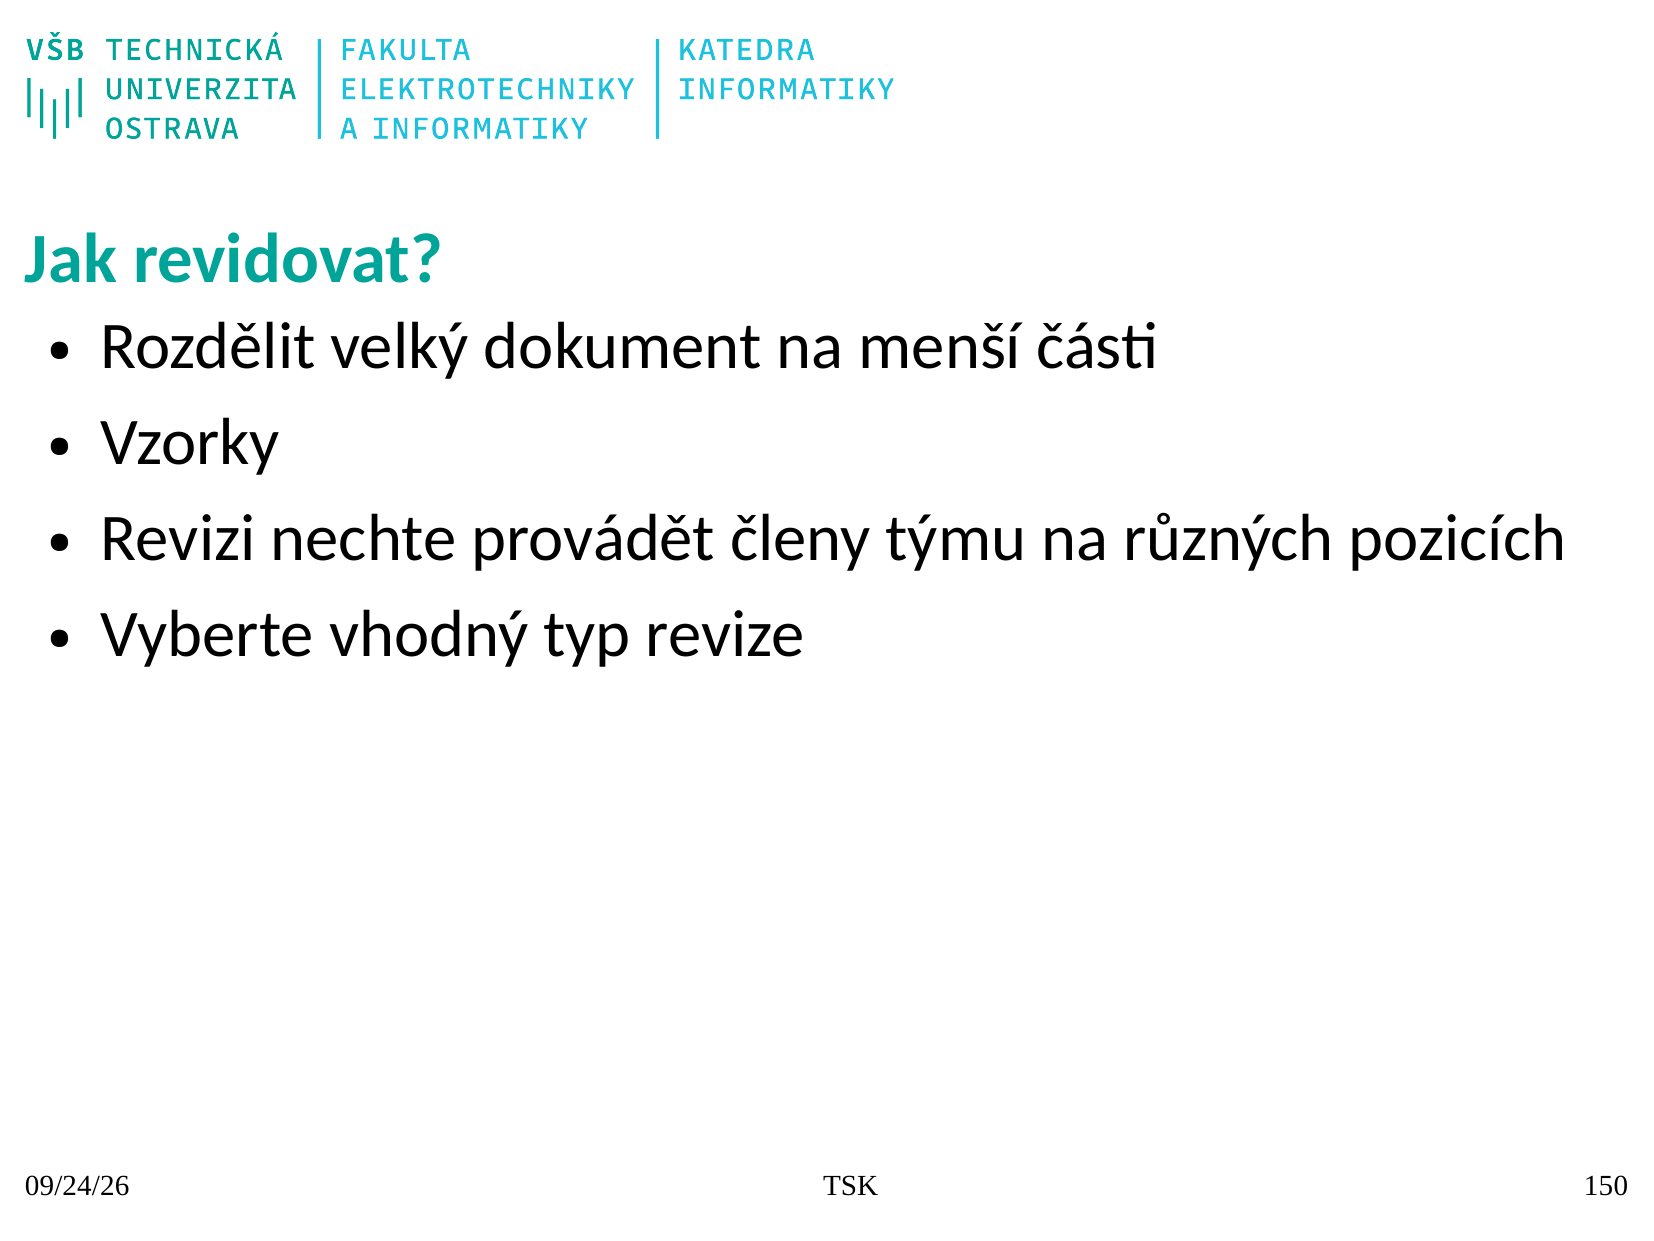

# Jak revidovat?
Rozdělit velký dokument na menší části
Vzorky
Revizi nechte provádět členy týmu na různých pozicích
Vyberte vhodný typ revize
TSK
150